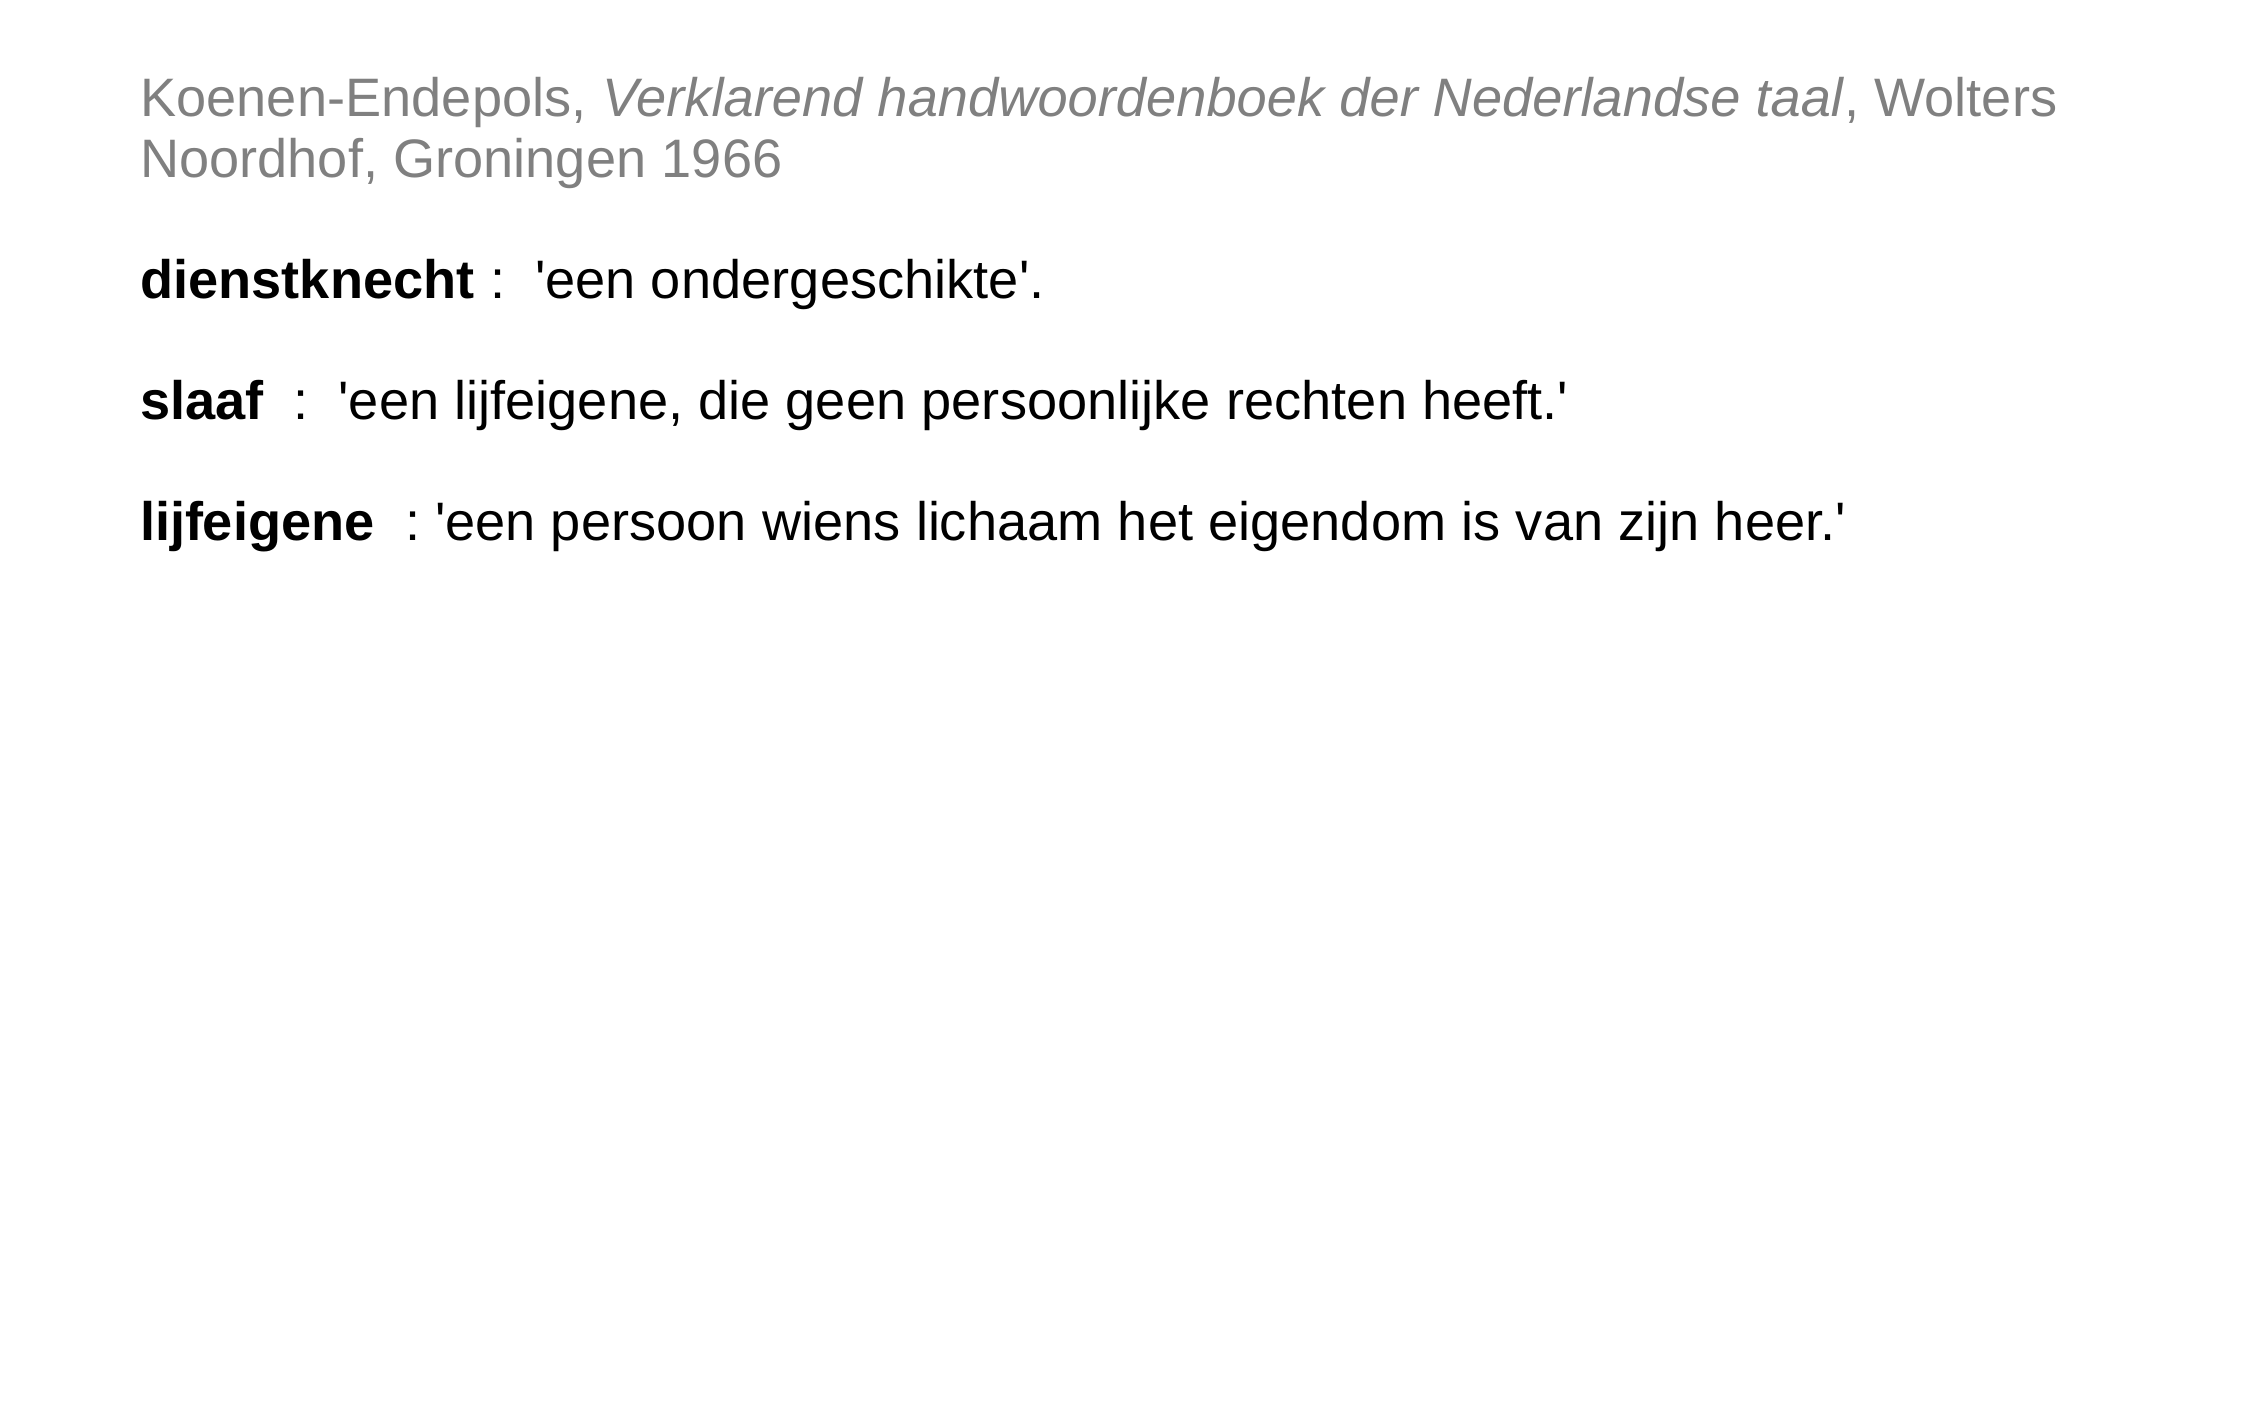

Koenen-Endepols, Verklarend handwoordenboek der Nederlandse taal, Wolters Noordhof, Groningen 1966
dienstknecht : 'een ondergeschikte'.
slaaf : 'een lijfeigene, die geen persoonlijke rechten heeft.'
lijfeigene : 'een persoon wiens lichaam het eigendom is van zijn heer.'